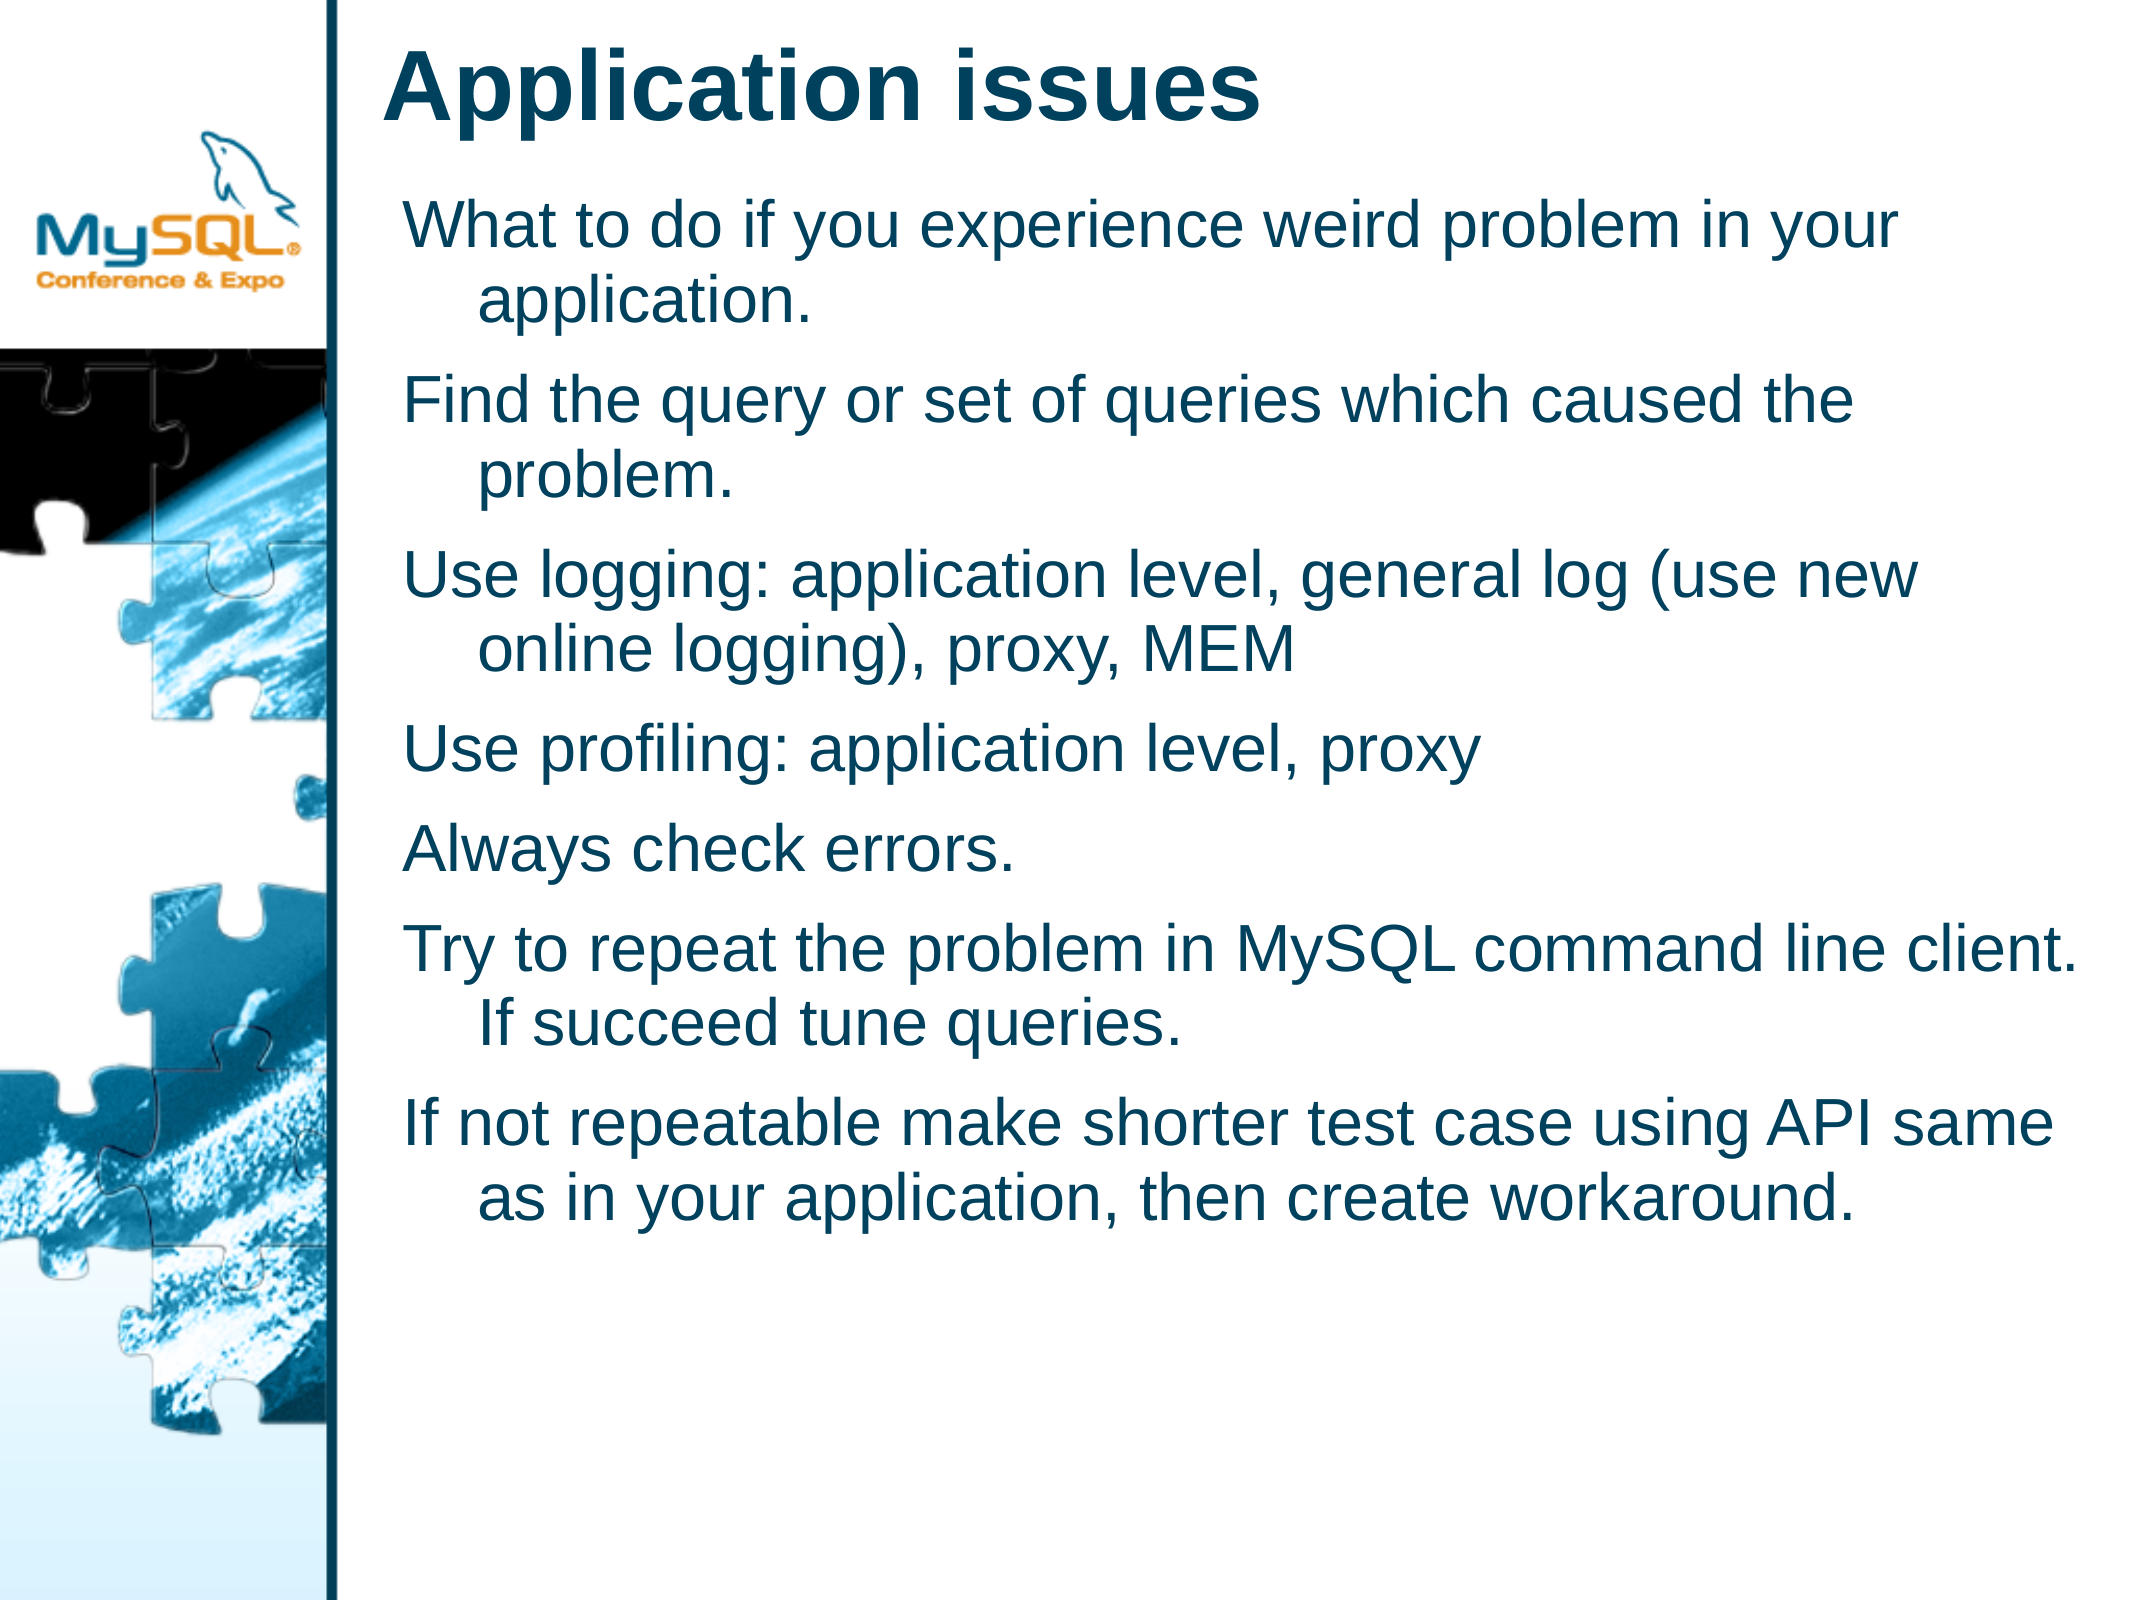

# Application issues
What to do if you experience weird problem in your application.
Find the query or set of queries which caused the problem.
Use logging: application level, general log (use new online logging), proxy, MEM
Use profiling: application level, proxy
Always check errors.
Try to repeat the problem in MySQL command line client. If succeed tune queries.
If not repeatable make shorter test case using API same as in your application, then create workaround.